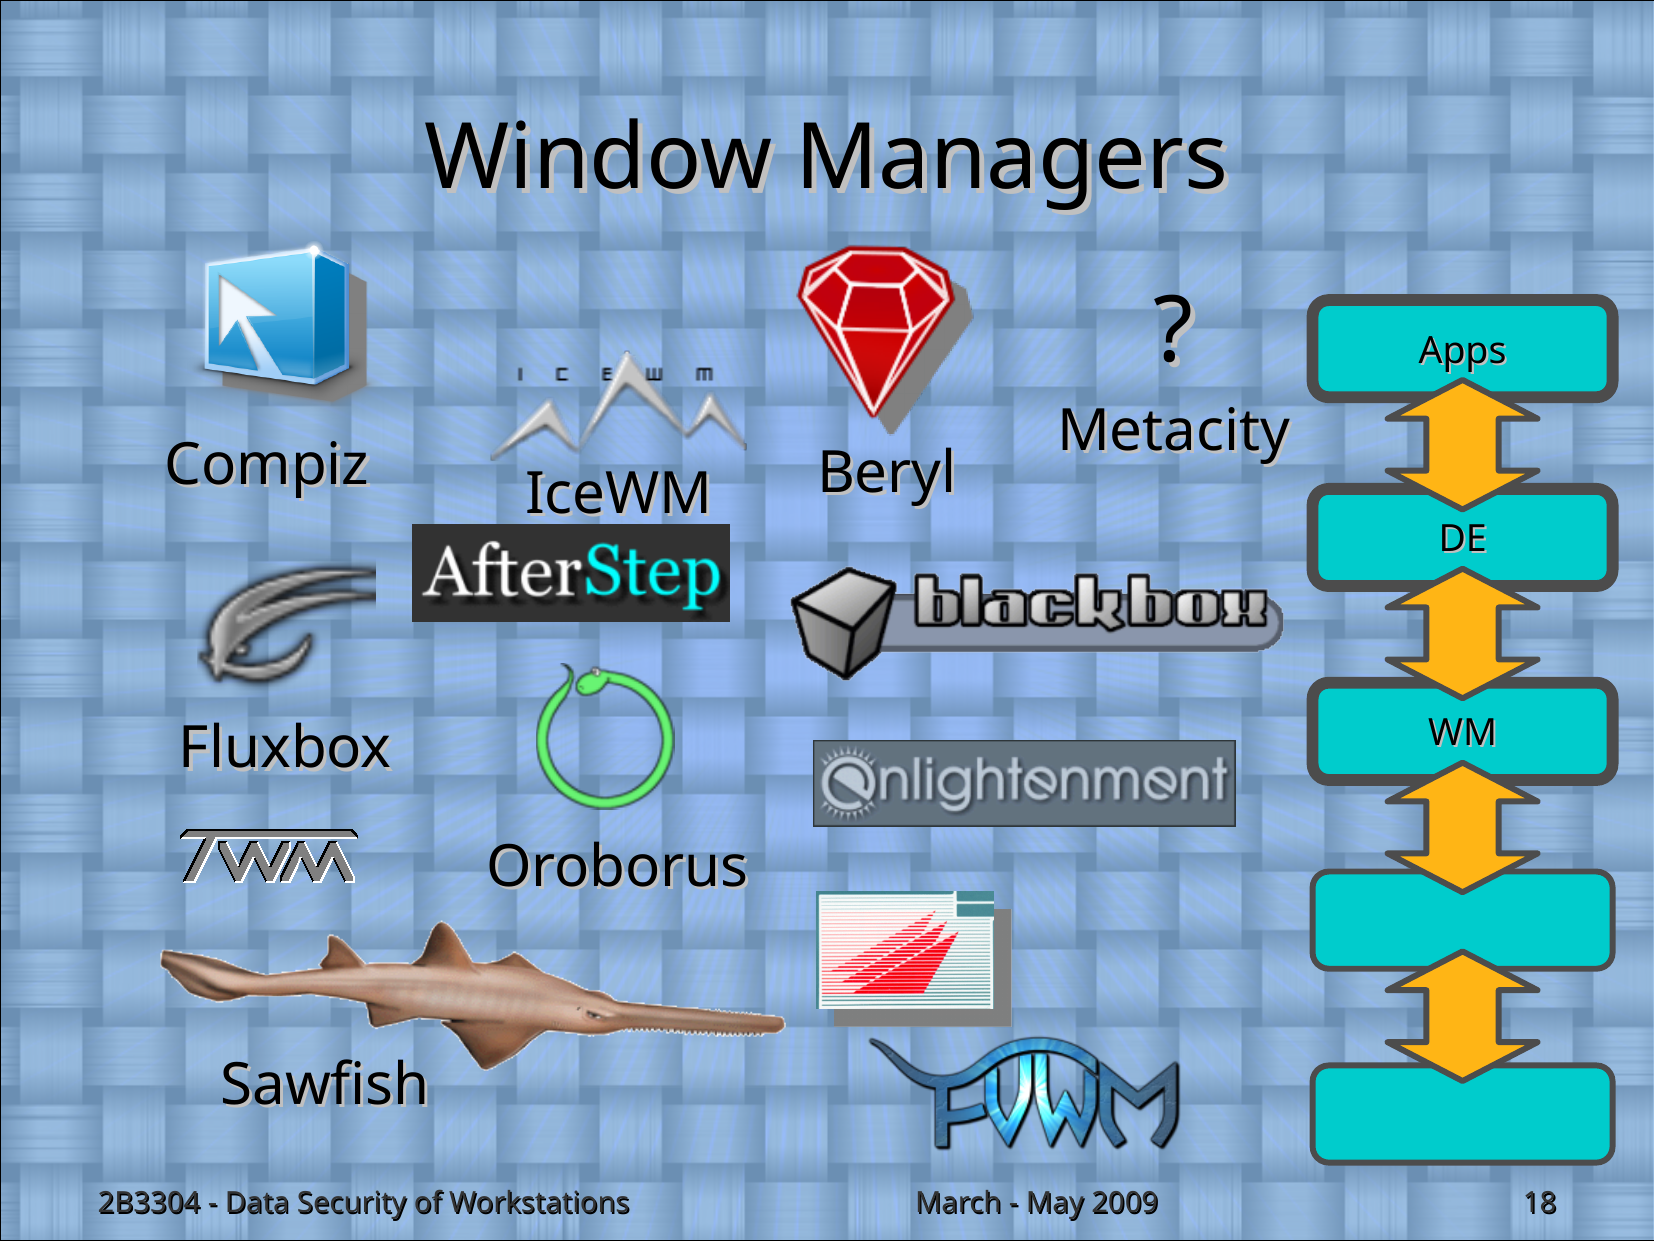

# Window Managers
?
Metacity
Apps
Compiz
Beryl
IceWM
DE
WM
Fluxbox
Oroborus
Sawfish